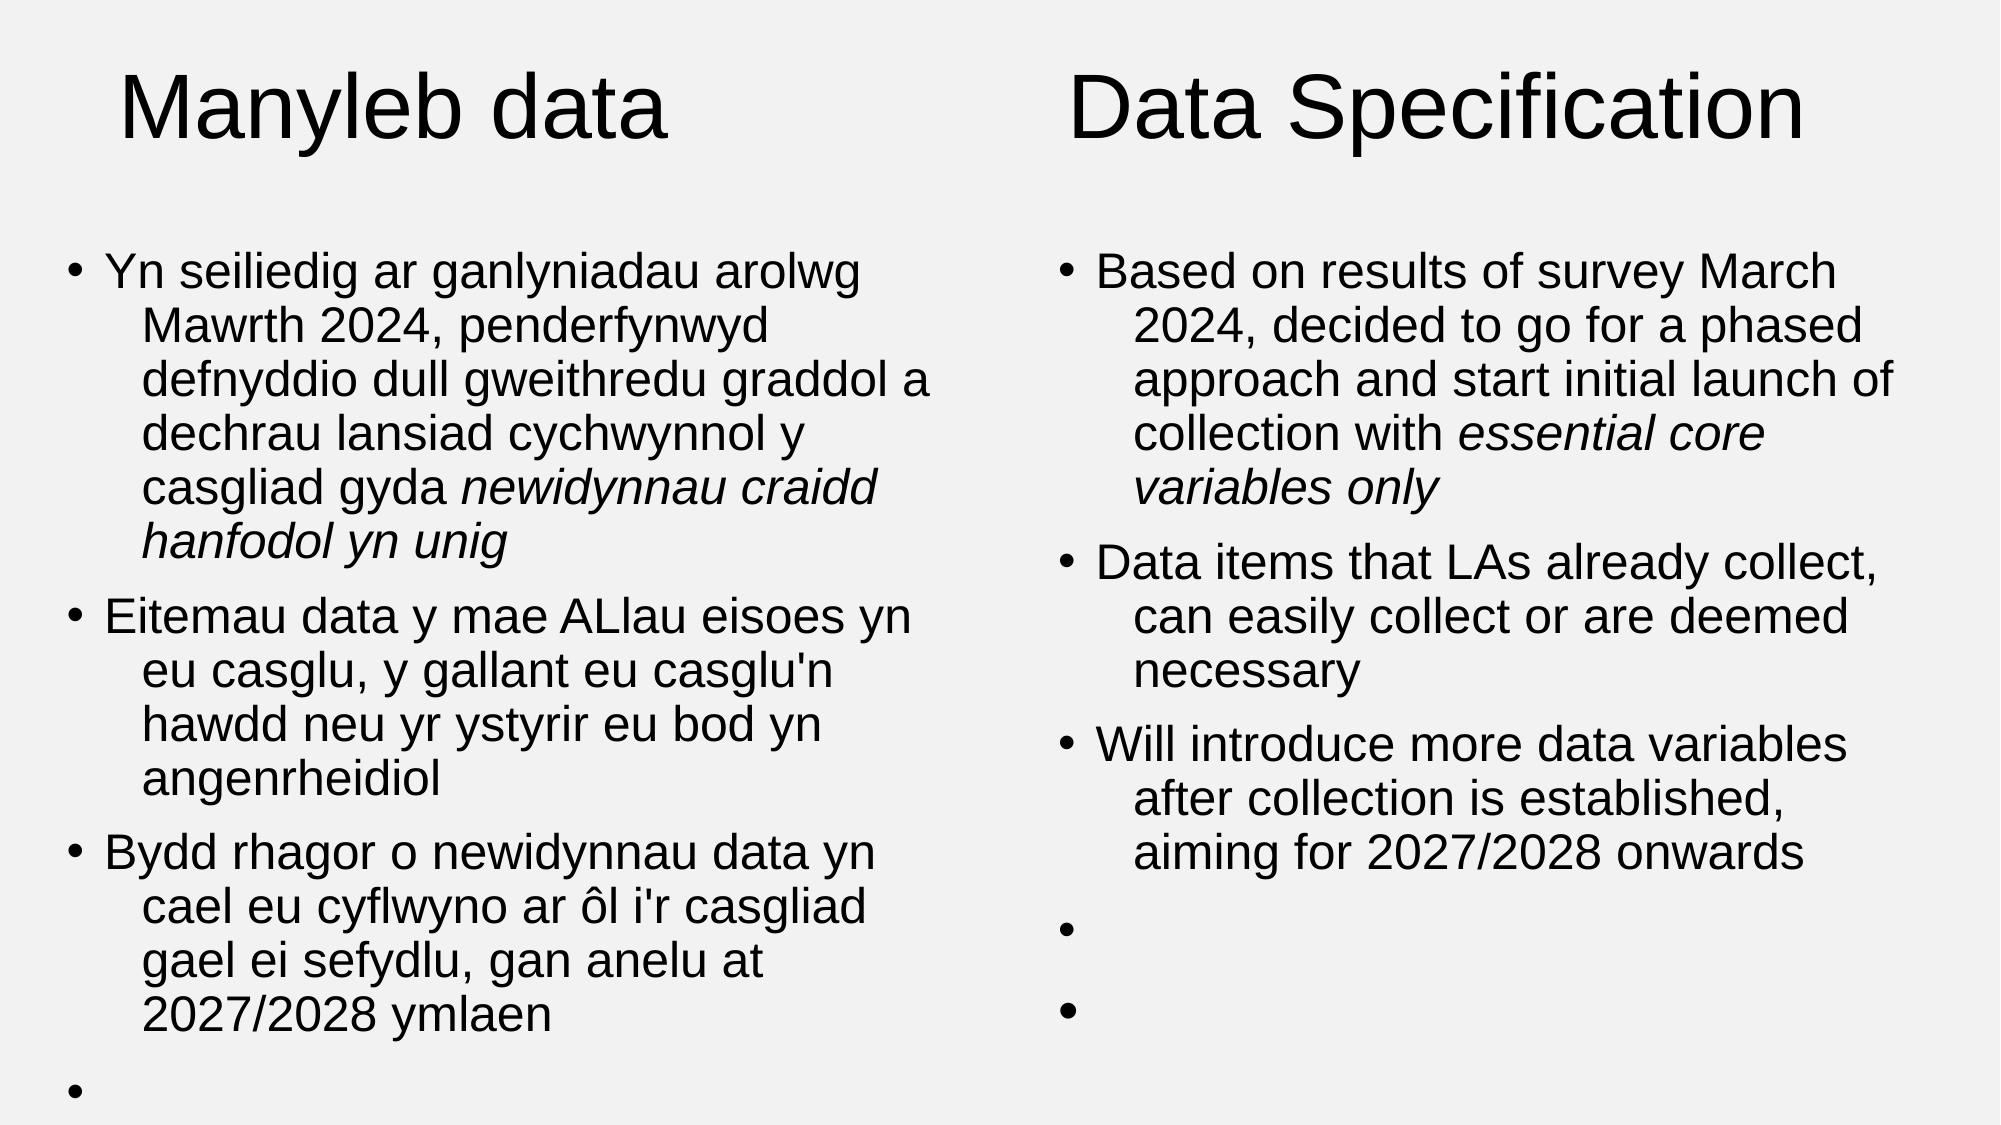

Manyleb data
Data Specification
# Yn seiliedig ar ganlyniadau arolwg Mawrth 2024, penderfynwyd defnyddio dull gweithredu graddol a dechrau lansiad cychwynnol y casgliad gyda newidynnau craidd hanfodol yn unig
Eitemau data y mae ALlau eisoes yn eu casglu, y gallant eu casglu'n hawdd neu yr ystyrir eu bod yn angenrheidiol
Bydd rhagor o newidynnau data yn cael eu cyflwyno ar ôl i'r casgliad gael ei sefydlu, gan anelu at 2027/2028 ymlaen
Based on results of survey March 2024, decided to go for a phased approach and start initial launch of collection with essential core variables only
Data items that LAs already collect, can easily collect or are deemed necessary
Will introduce more data variables after collection is established, aiming for 2027/2028 onwards